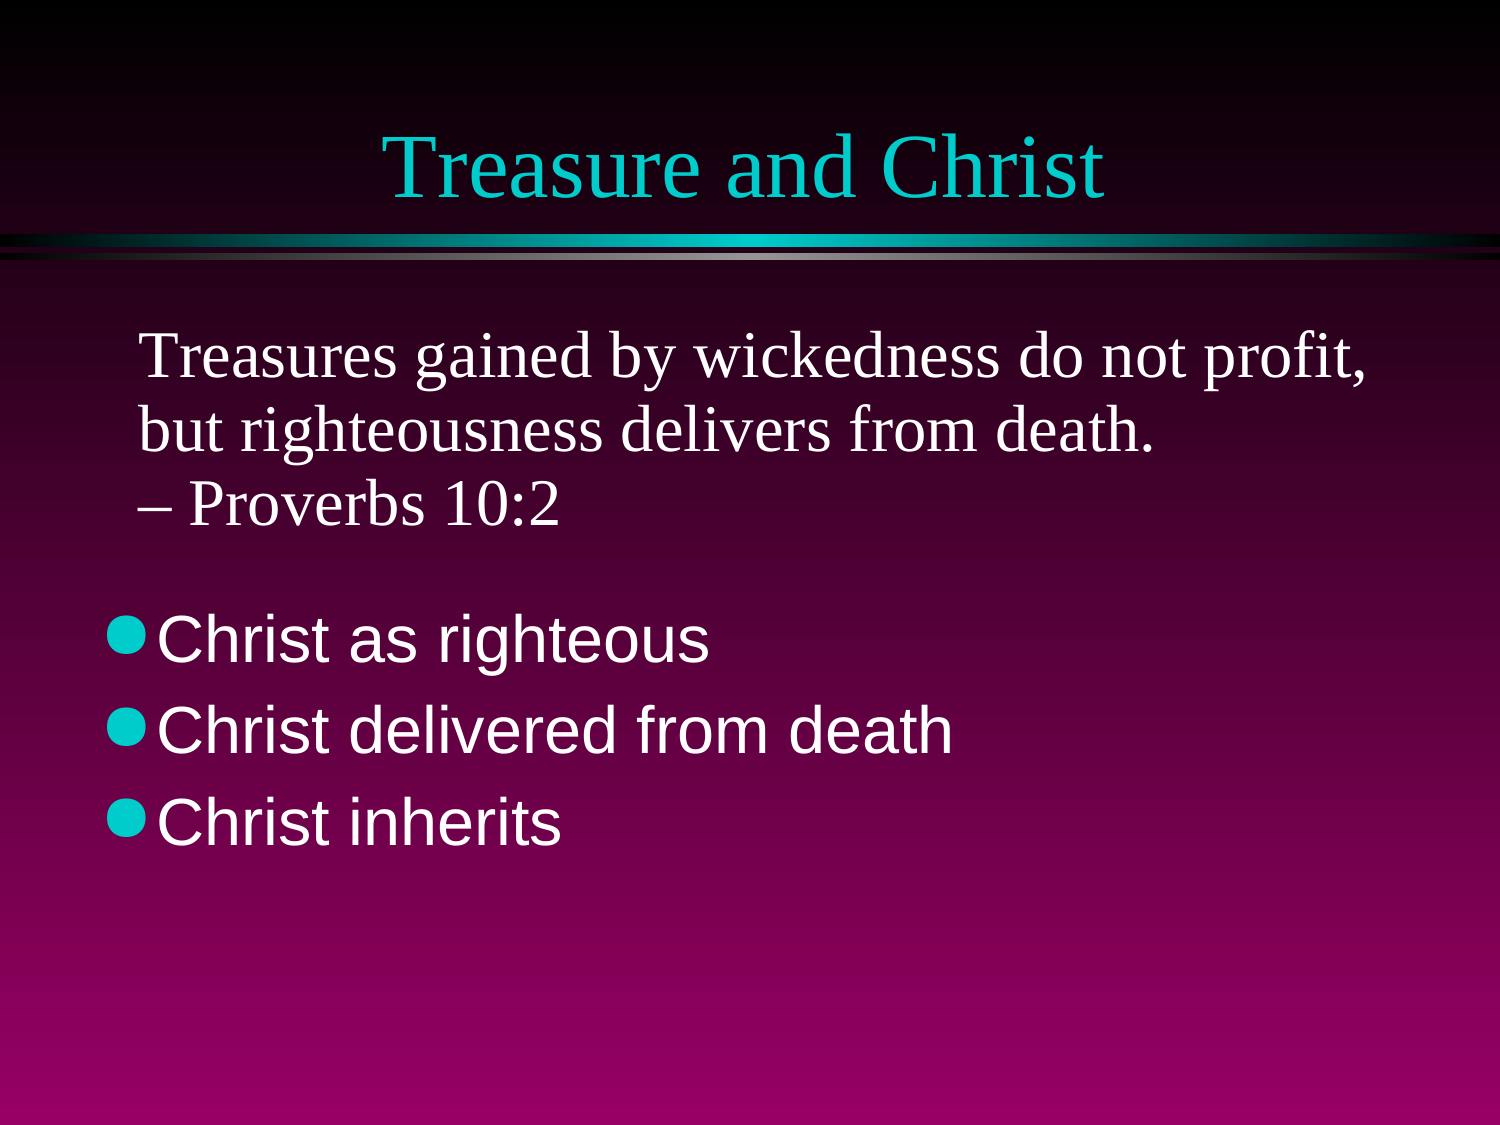

# Treasure and Christ
Treasures gained by wickedness do not profit,
but righteousness delivers from death.
– Proverbs 10:2
Christ as righteous
Christ delivered from death
Christ inherits